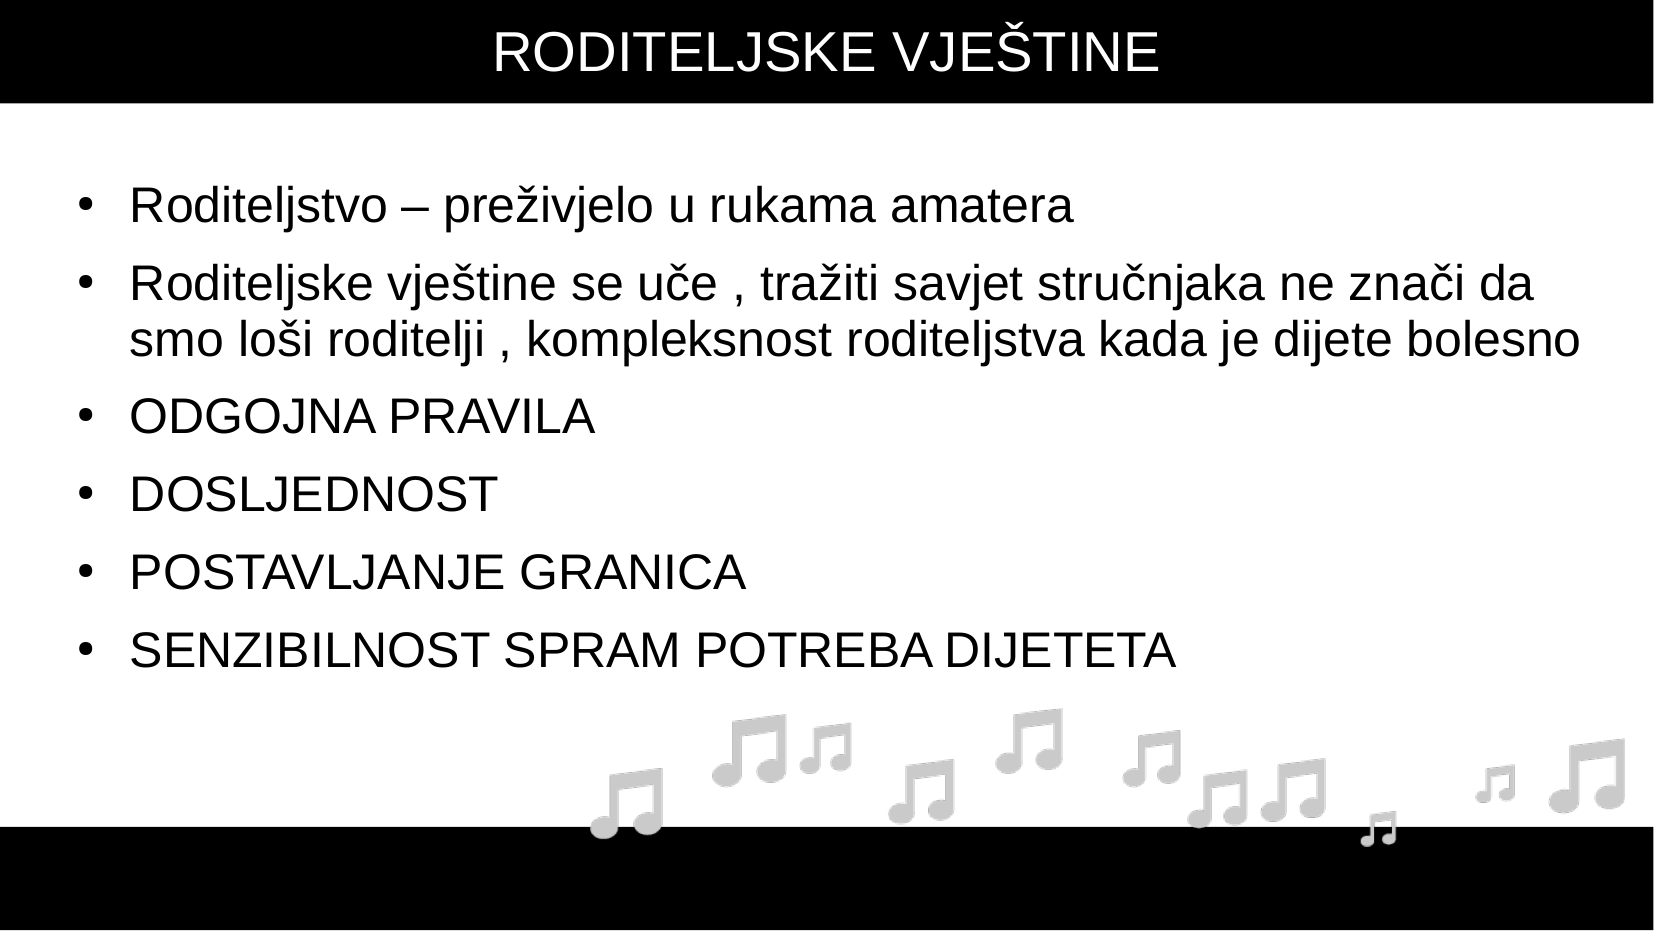

# RODITELJSKE VJEŠTINE
Roditeljstvo – preživjelo u rukama amatera
Roditeljske vještine se uče , tražiti savjet stručnjaka ne znači da smo loši roditelji , kompleksnost roditeljstva kada je dijete bolesno
ODGOJNA PRAVILA
DOSLJEDNOST
POSTAVLJANJE GRANICA
SENZIBILNOST SPRAM POTREBA DIJETETA